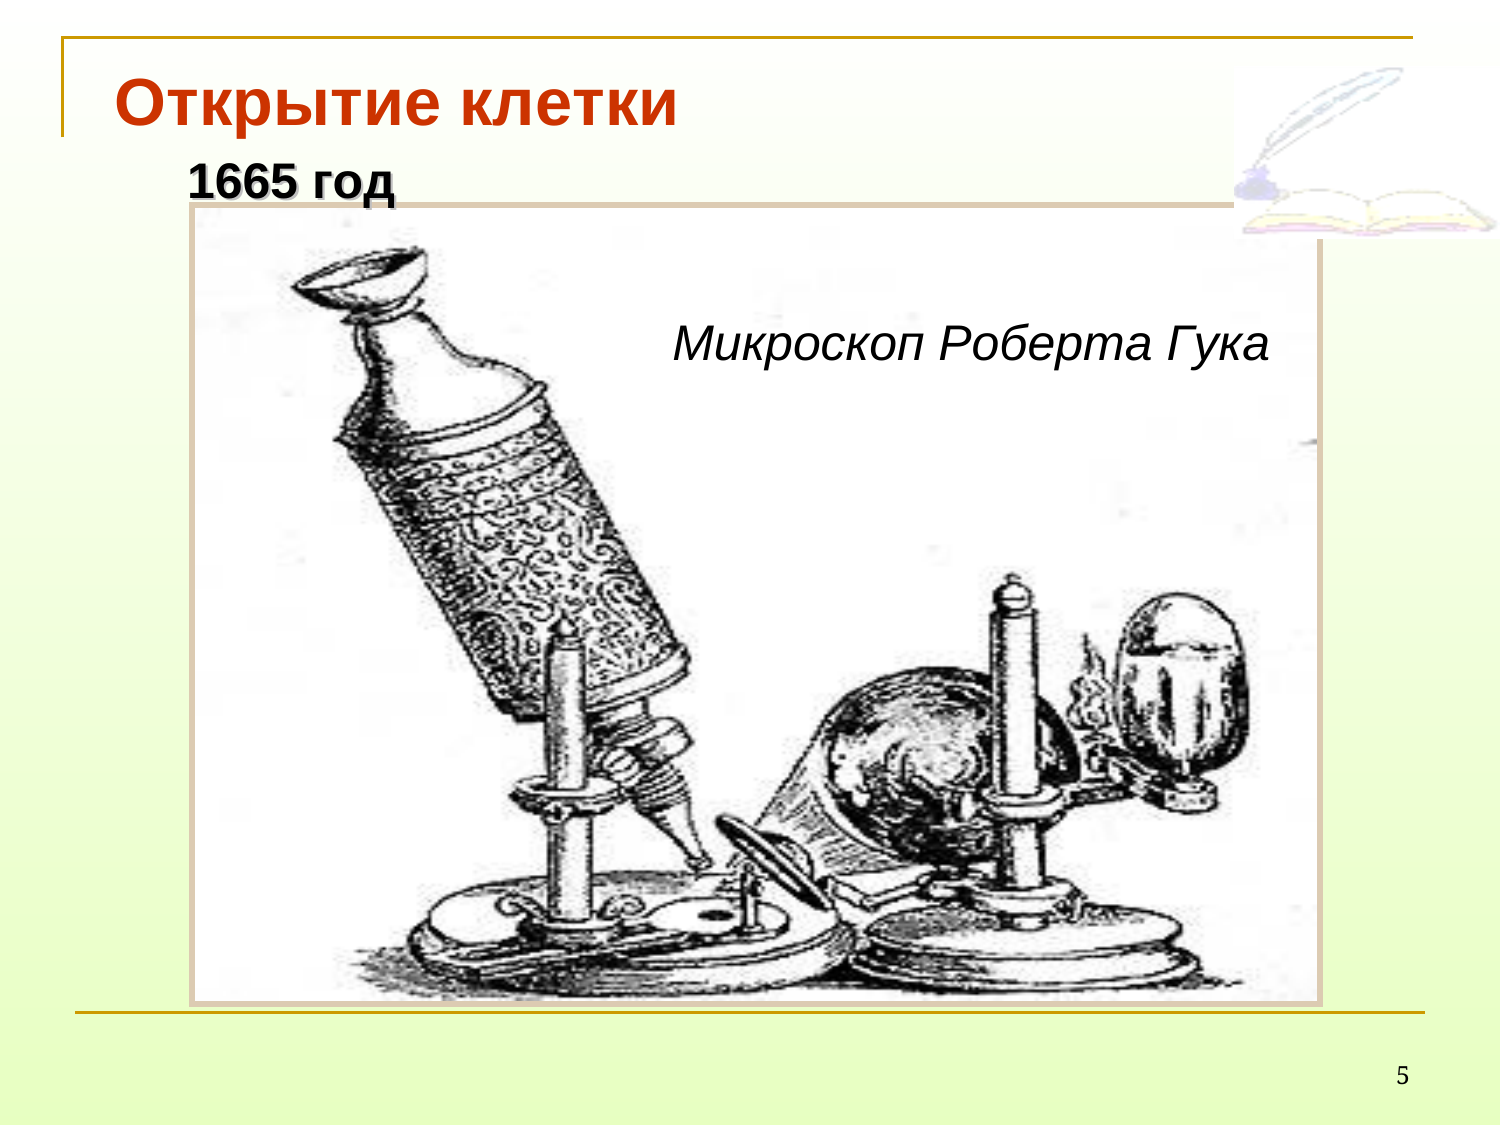

Открытие клетки
1665 год
Микроскоп Роберта Гука
5